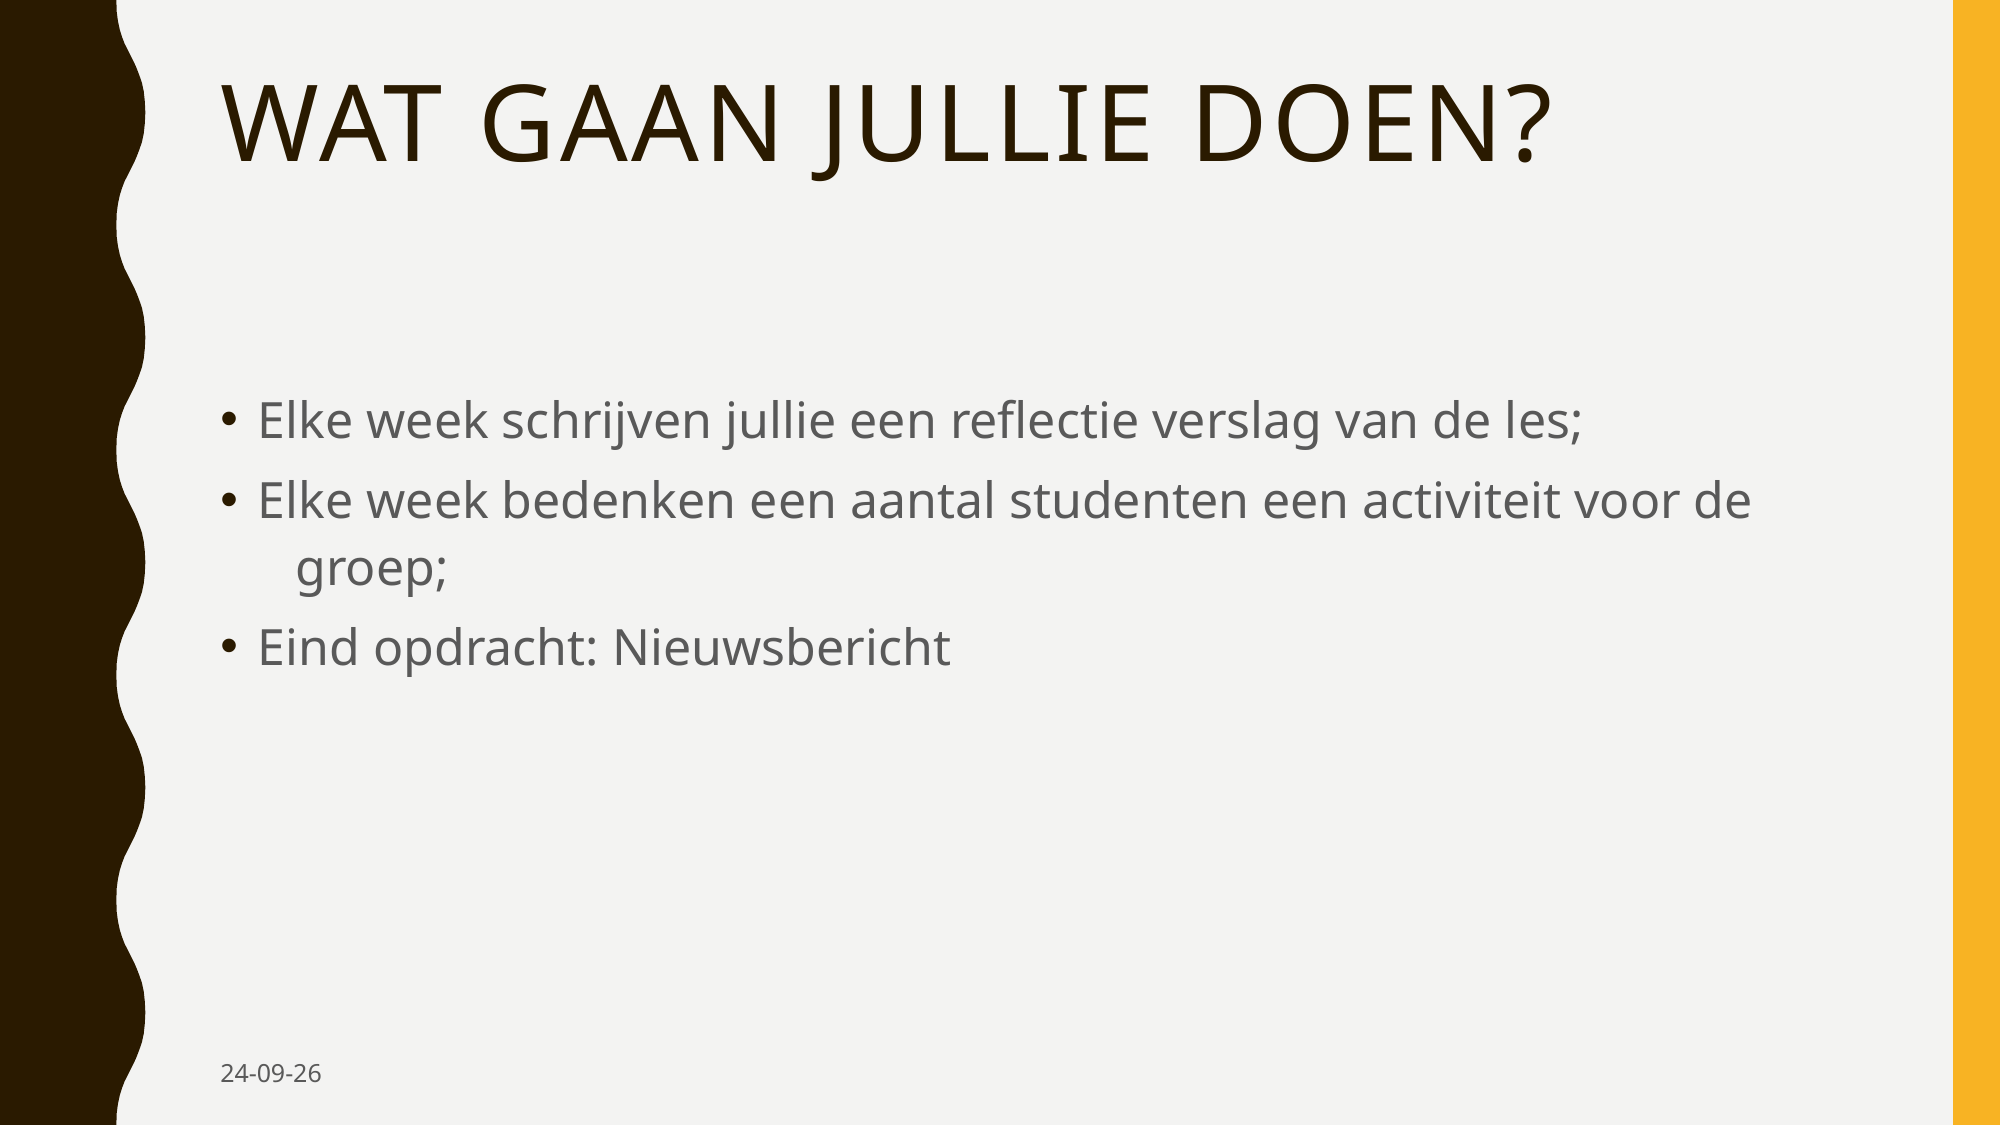

# Wat gaan jullie doen?
Elke week schrijven jullie een reflectie verslag van de les;
Elke week bedenken een aantal studenten een activiteit voor de groep;
Eind opdracht: Nieuwsbericht